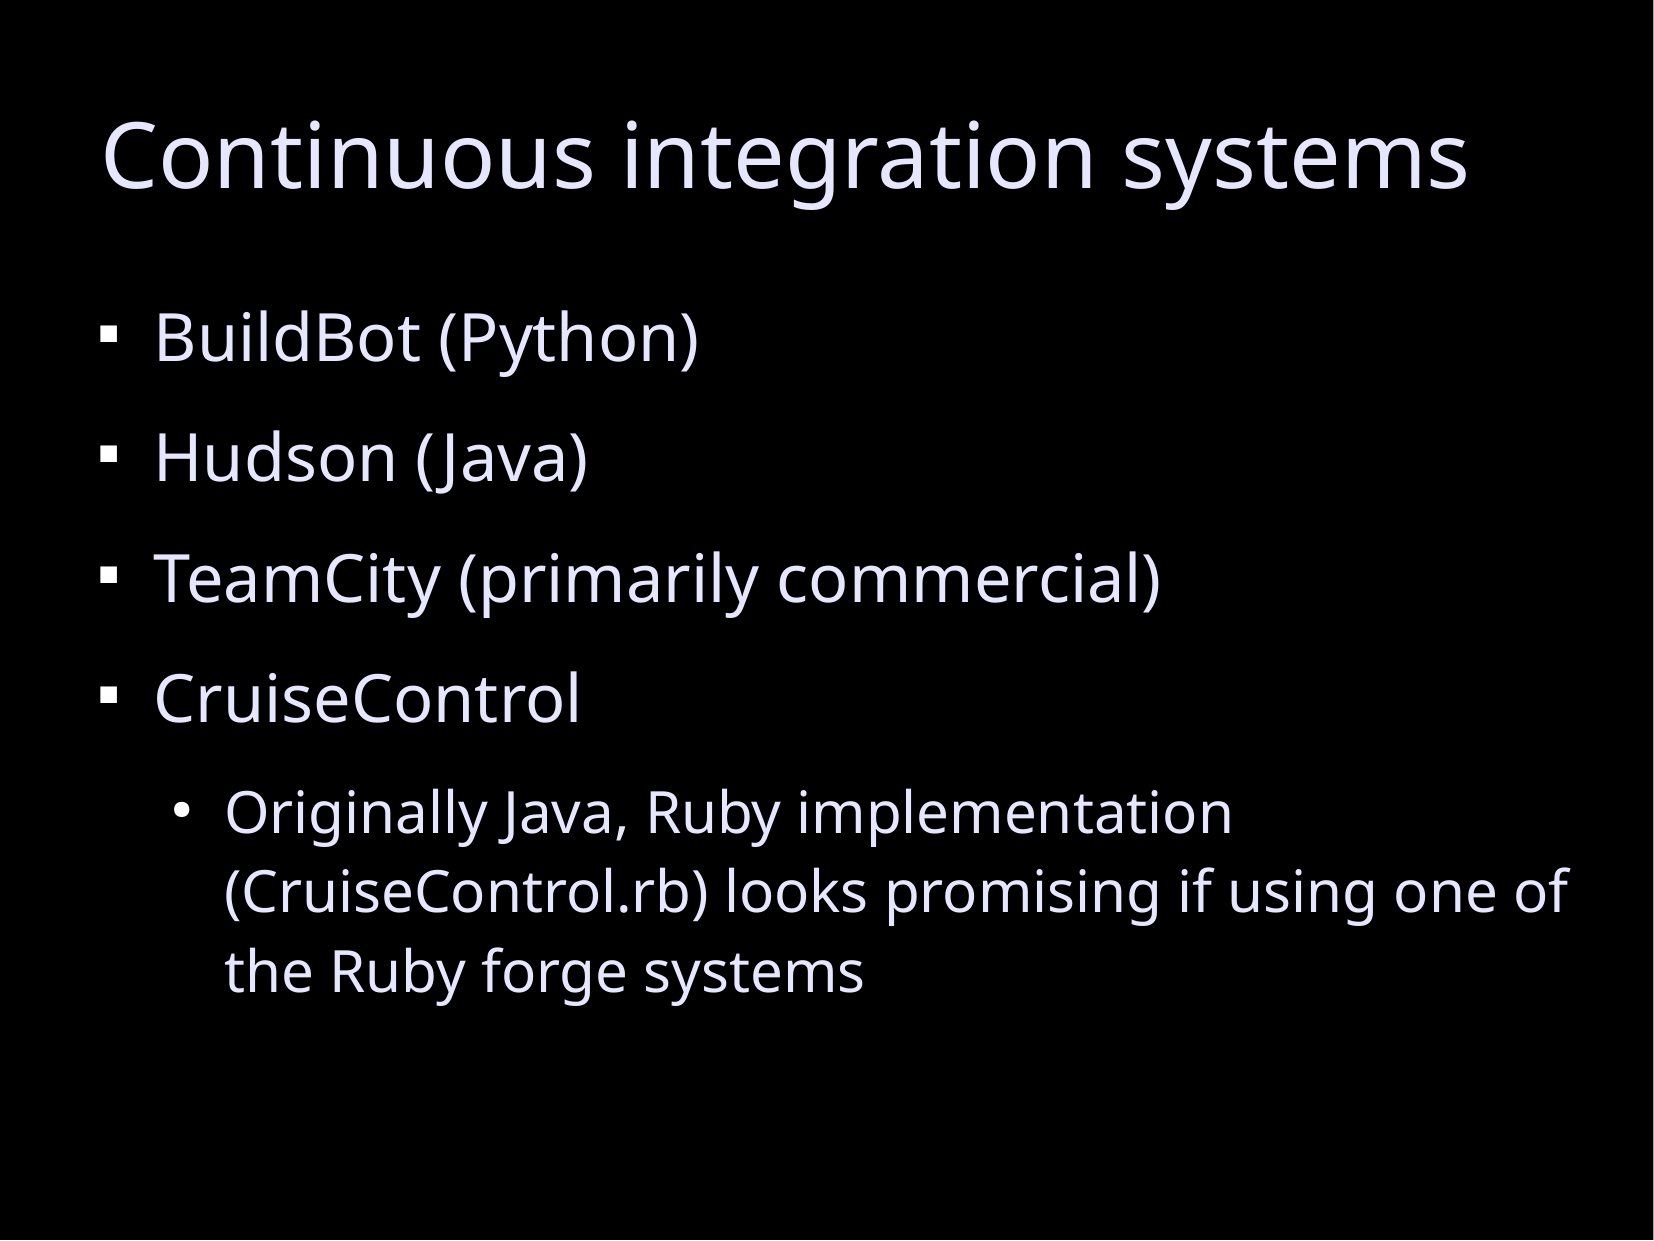

# Continuous integration systems
BuildBot (Python)
Hudson (Java)
TeamCity (primarily commercial)
CruiseControl
Originally Java, Ruby implementation (CruiseControl.rb) looks promising if using one of the Ruby forge systems